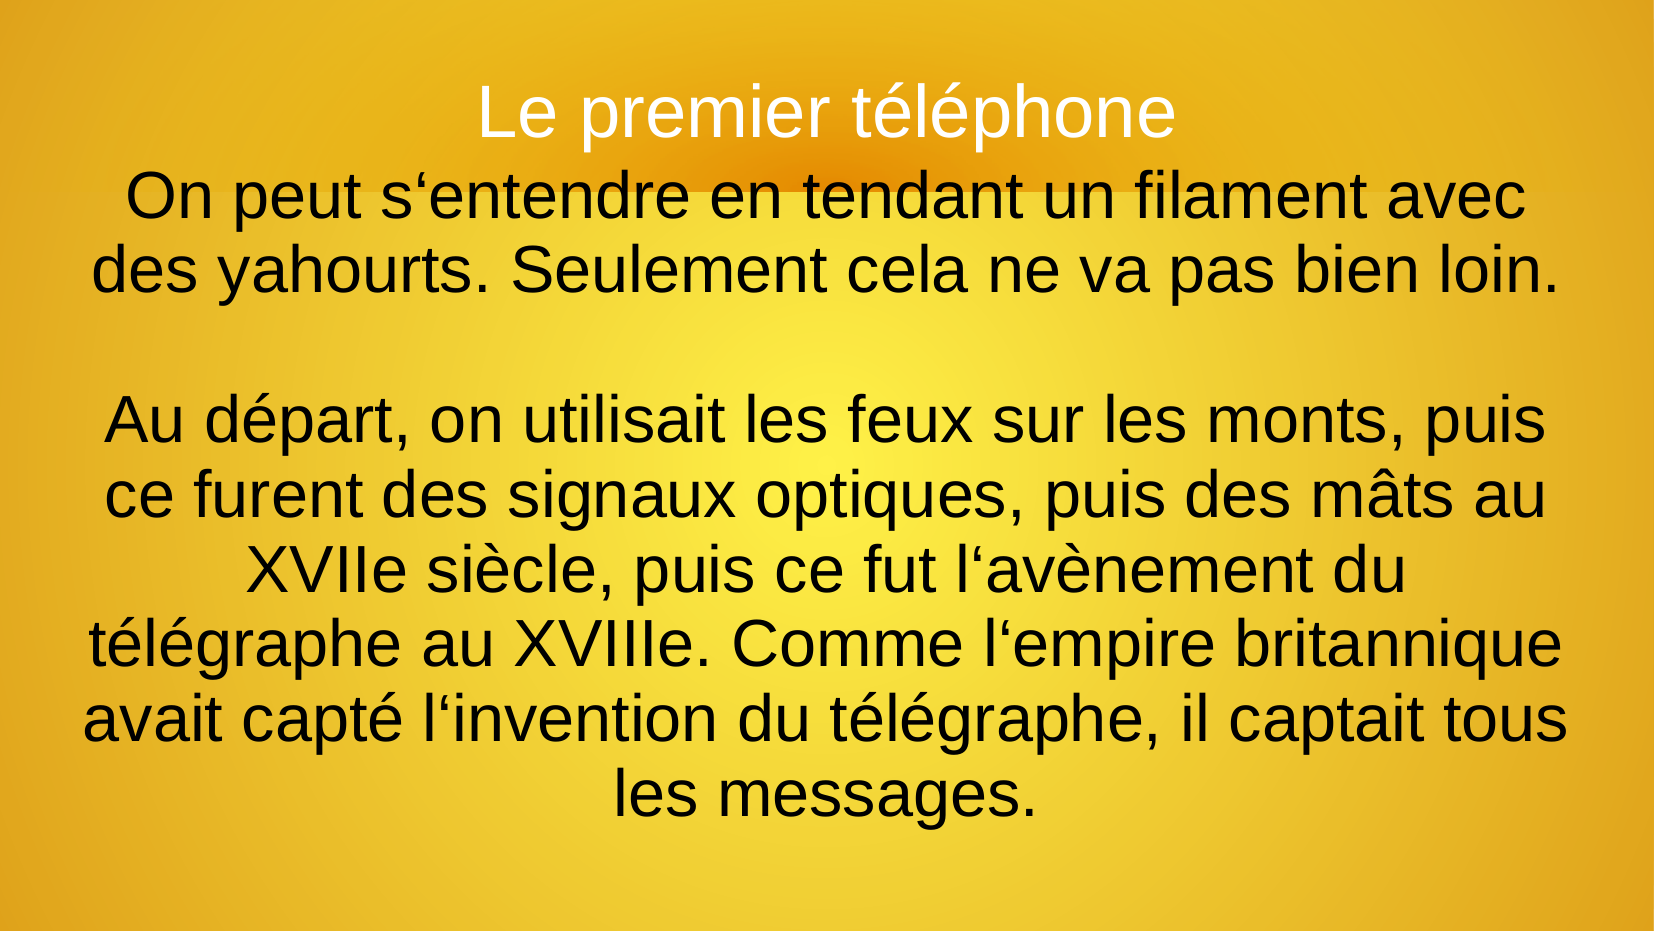

# Le premier téléphone
On peut s‘entendre en tendant un filament avec des yahourts. Seulement cela ne va pas bien loin.
Au départ, on utilisait les feux sur les monts, puis ce furent des signaux optiques, puis des mâts au XVIIe siècle, puis ce fut l‘avènement du télégraphe au XVIIIe. Comme l‘empire britannique avait capté l‘invention du télégraphe, il captait tous les messages.